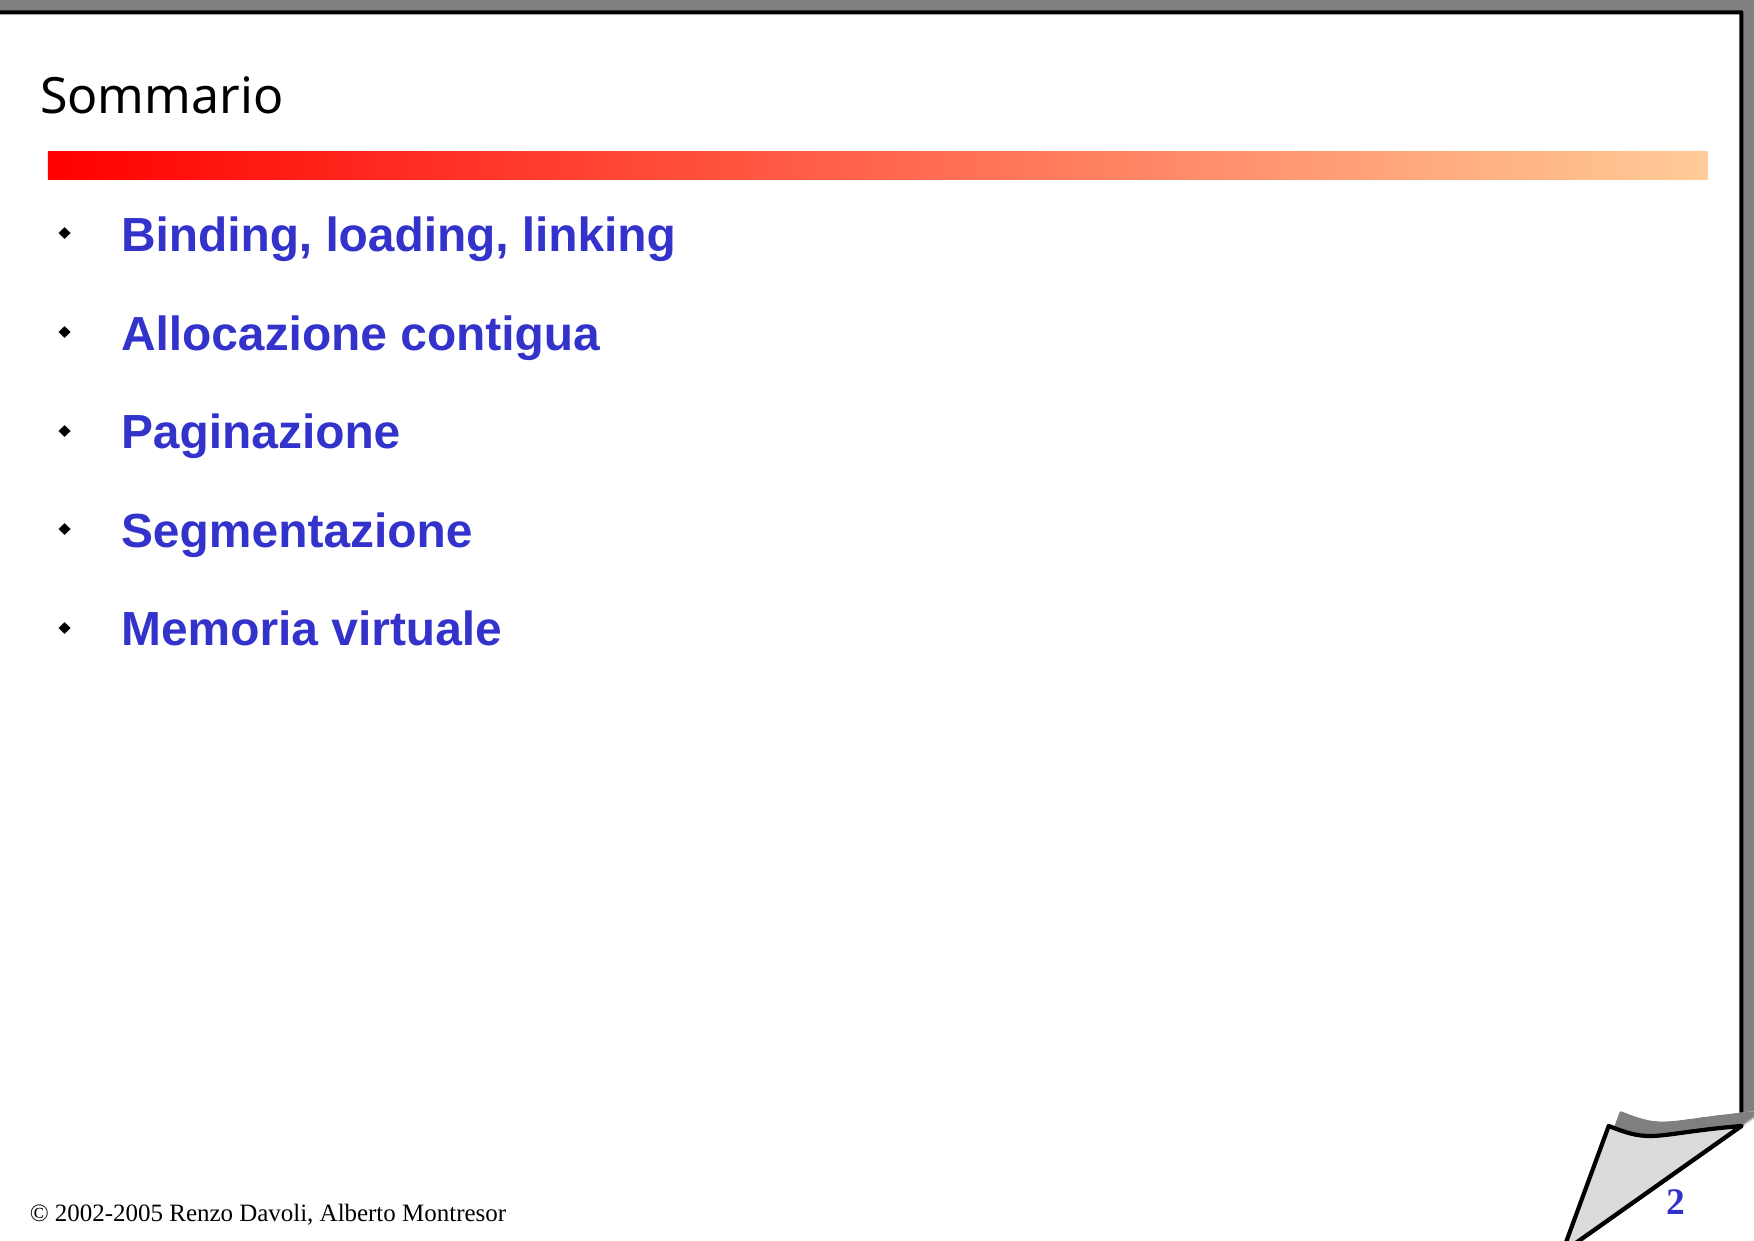

# Sommario
Binding, loading, linking
Allocazione contigua
Paginazione
Segmentazione
Memoria virtuale